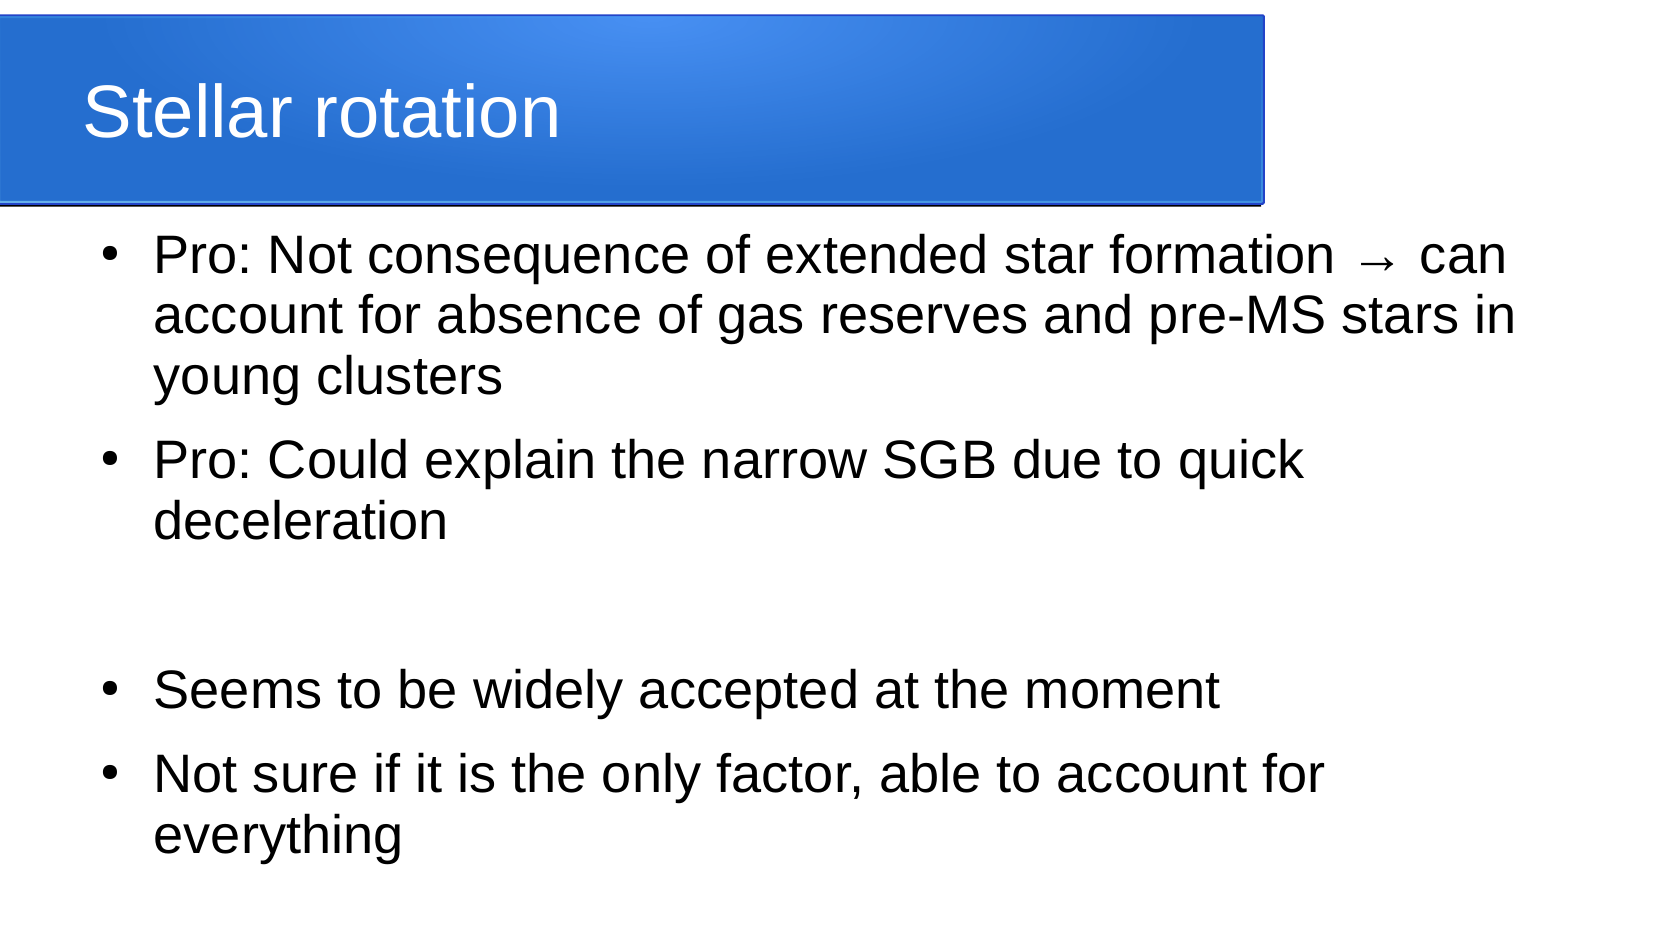

# Stellar rotation
Pro: Not consequence of extended star formation → can account for absence of gas reserves and pre-MS stars in young clusters
Pro: Could explain the narrow SGB due to quick deceleration
Seems to be widely accepted at the moment
Not sure if it is the only factor, able to account for everything